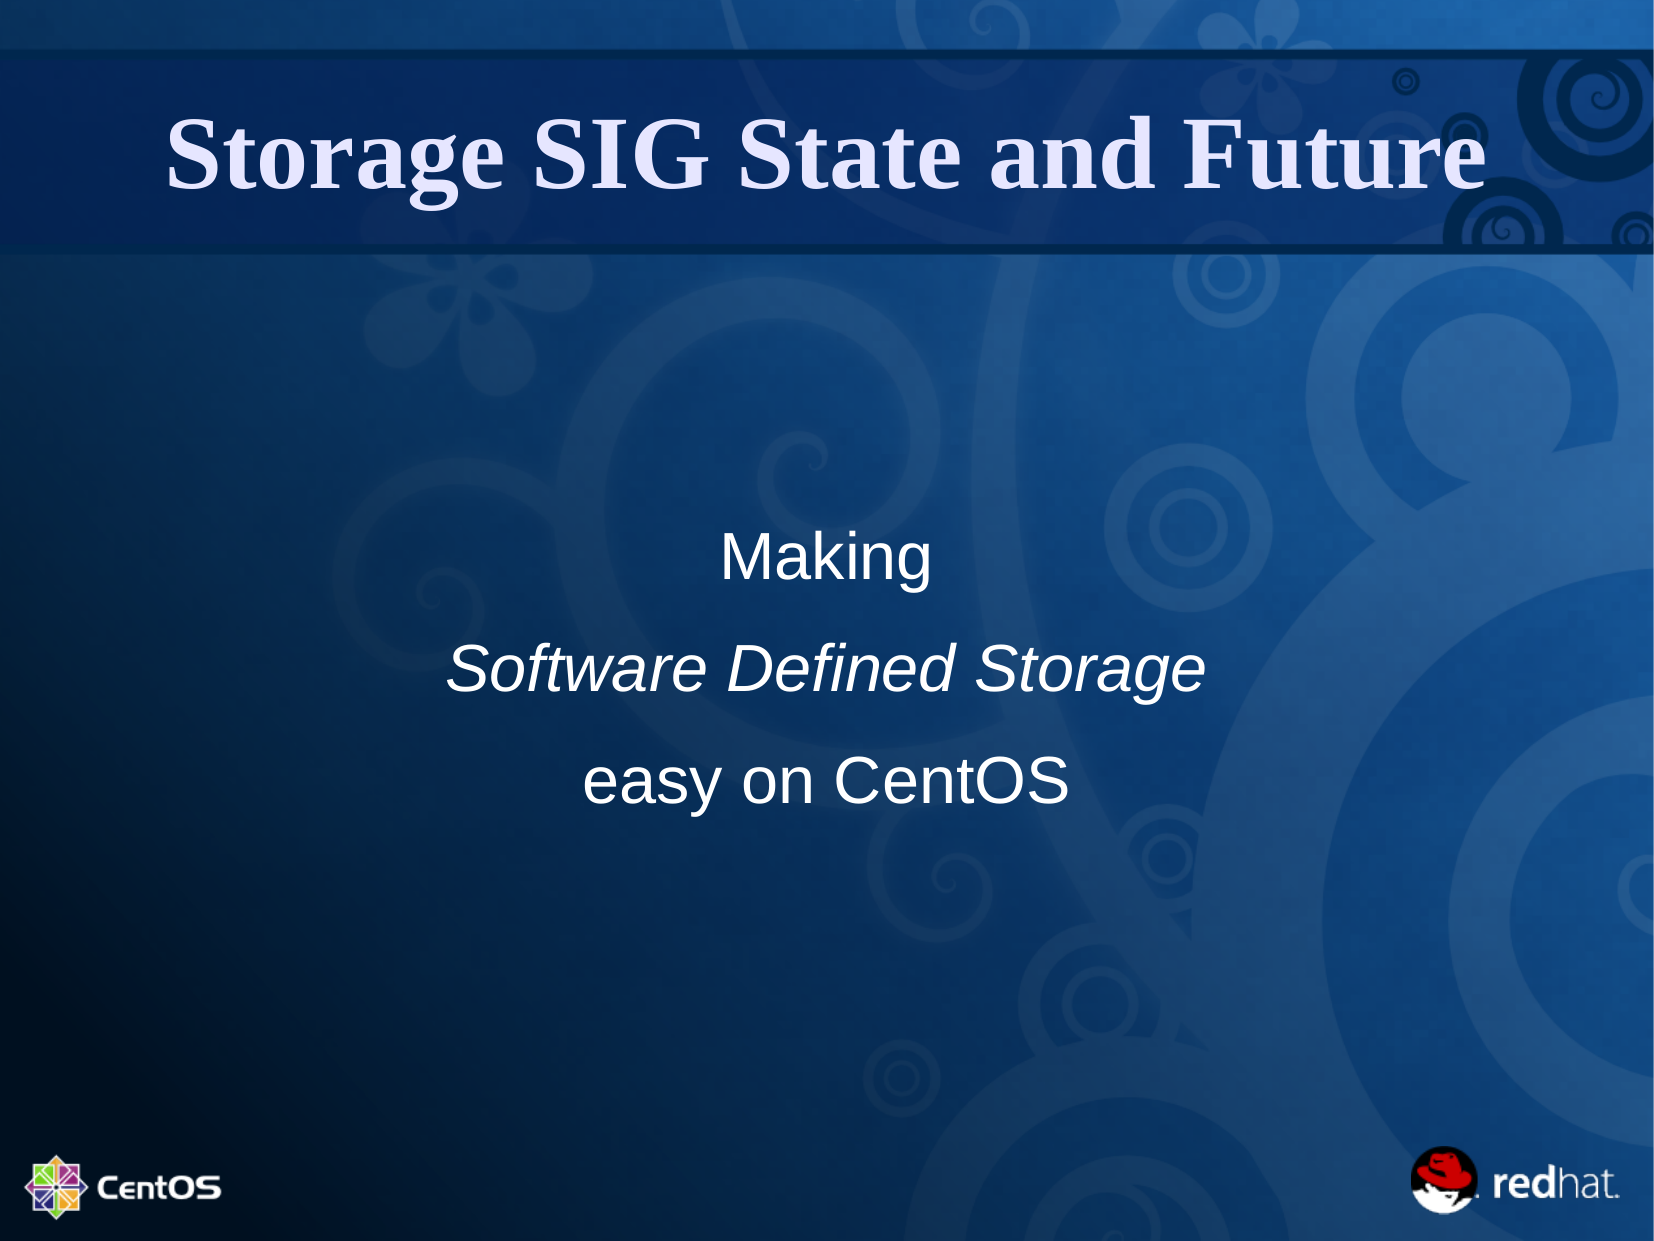

# Storage SIG State and Future
Making
Software Defined Storage
easy on CentOS